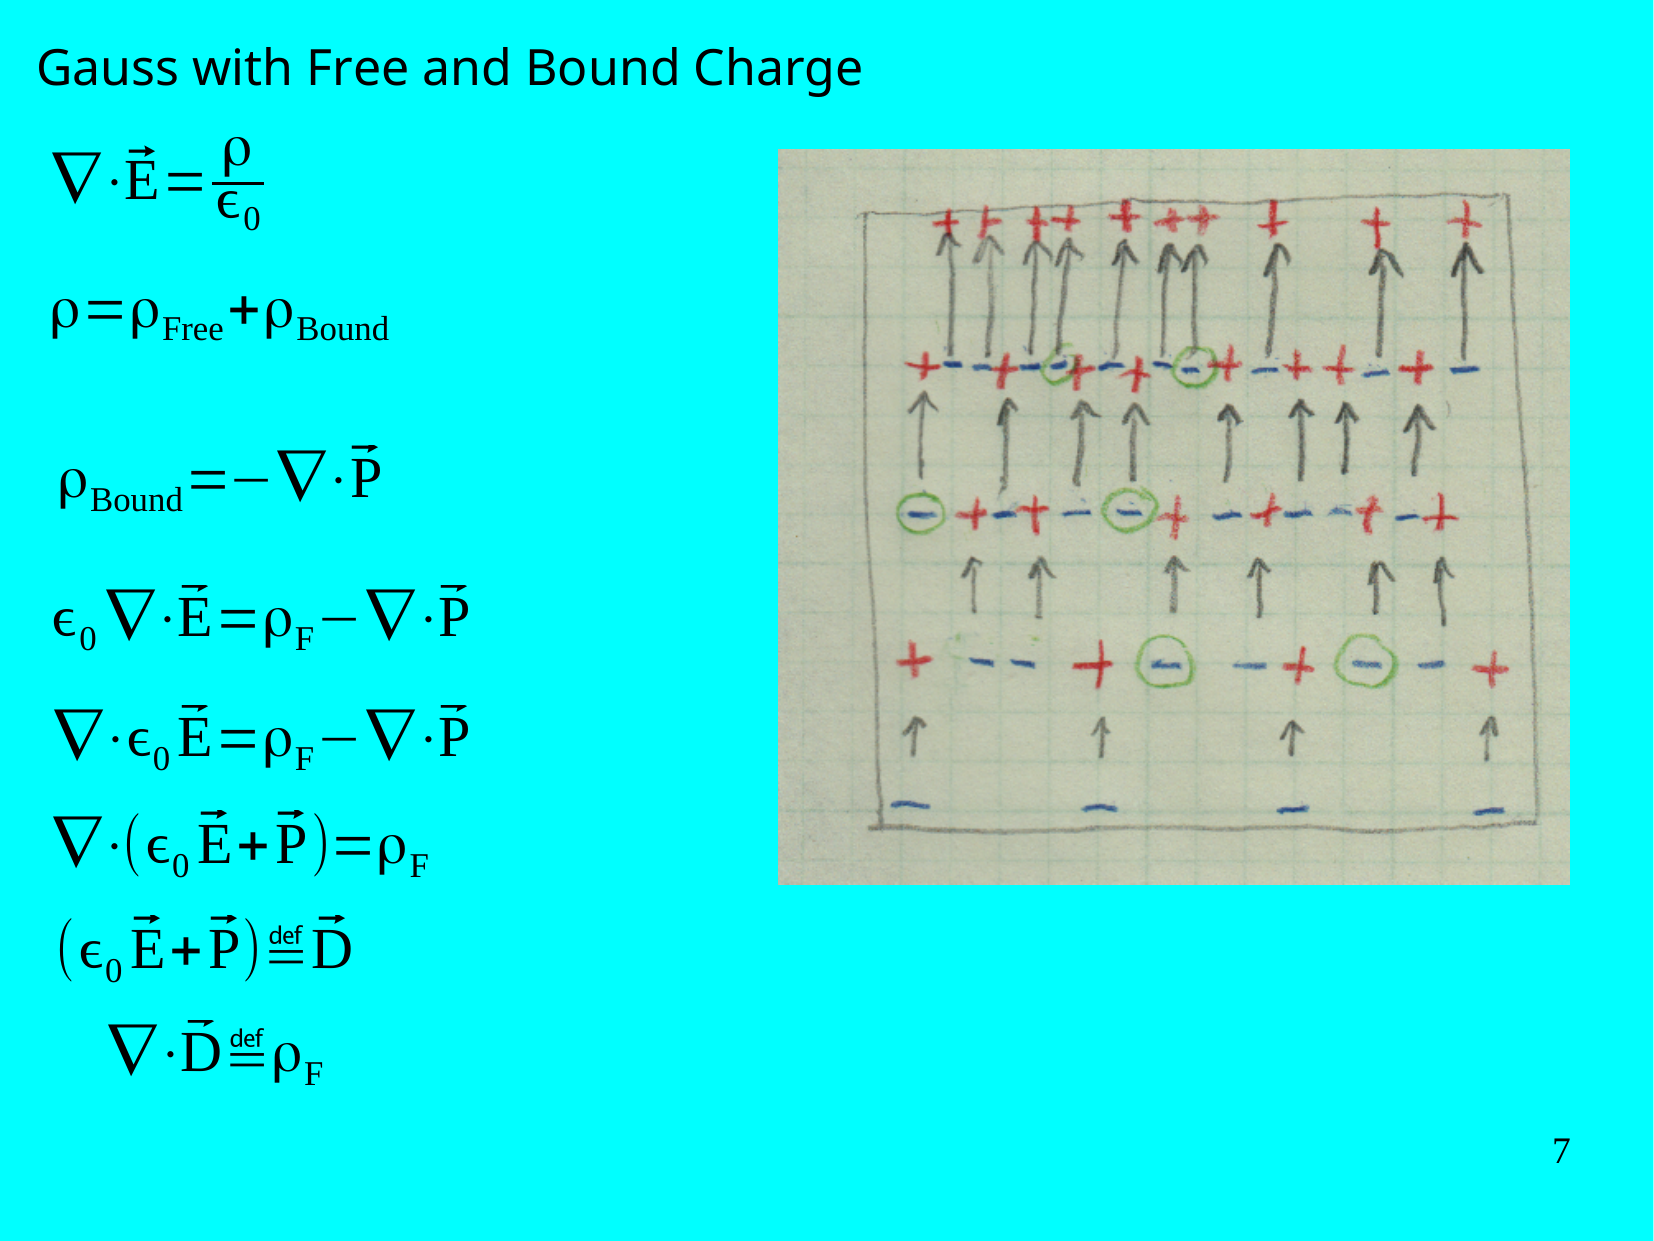

Gauss with Free and Bound Charge
7